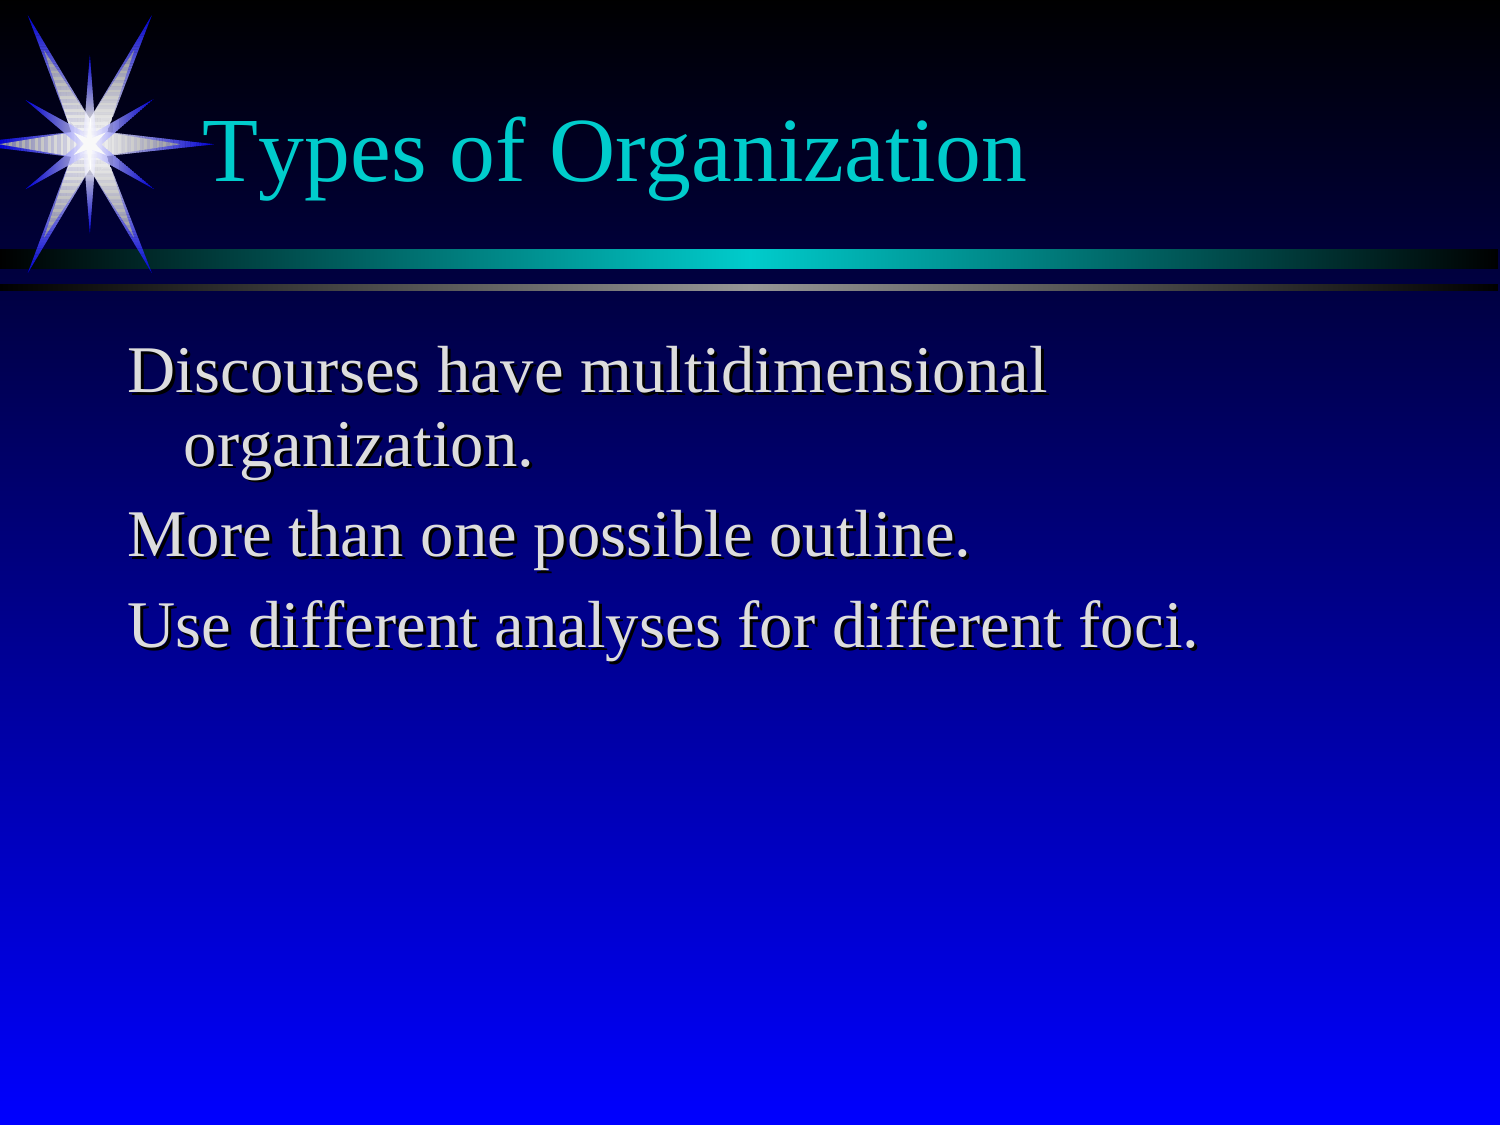

# Types of Organization
Discourses have multidimensional organization.
More than one possible outline.
Use different analyses for different foci.